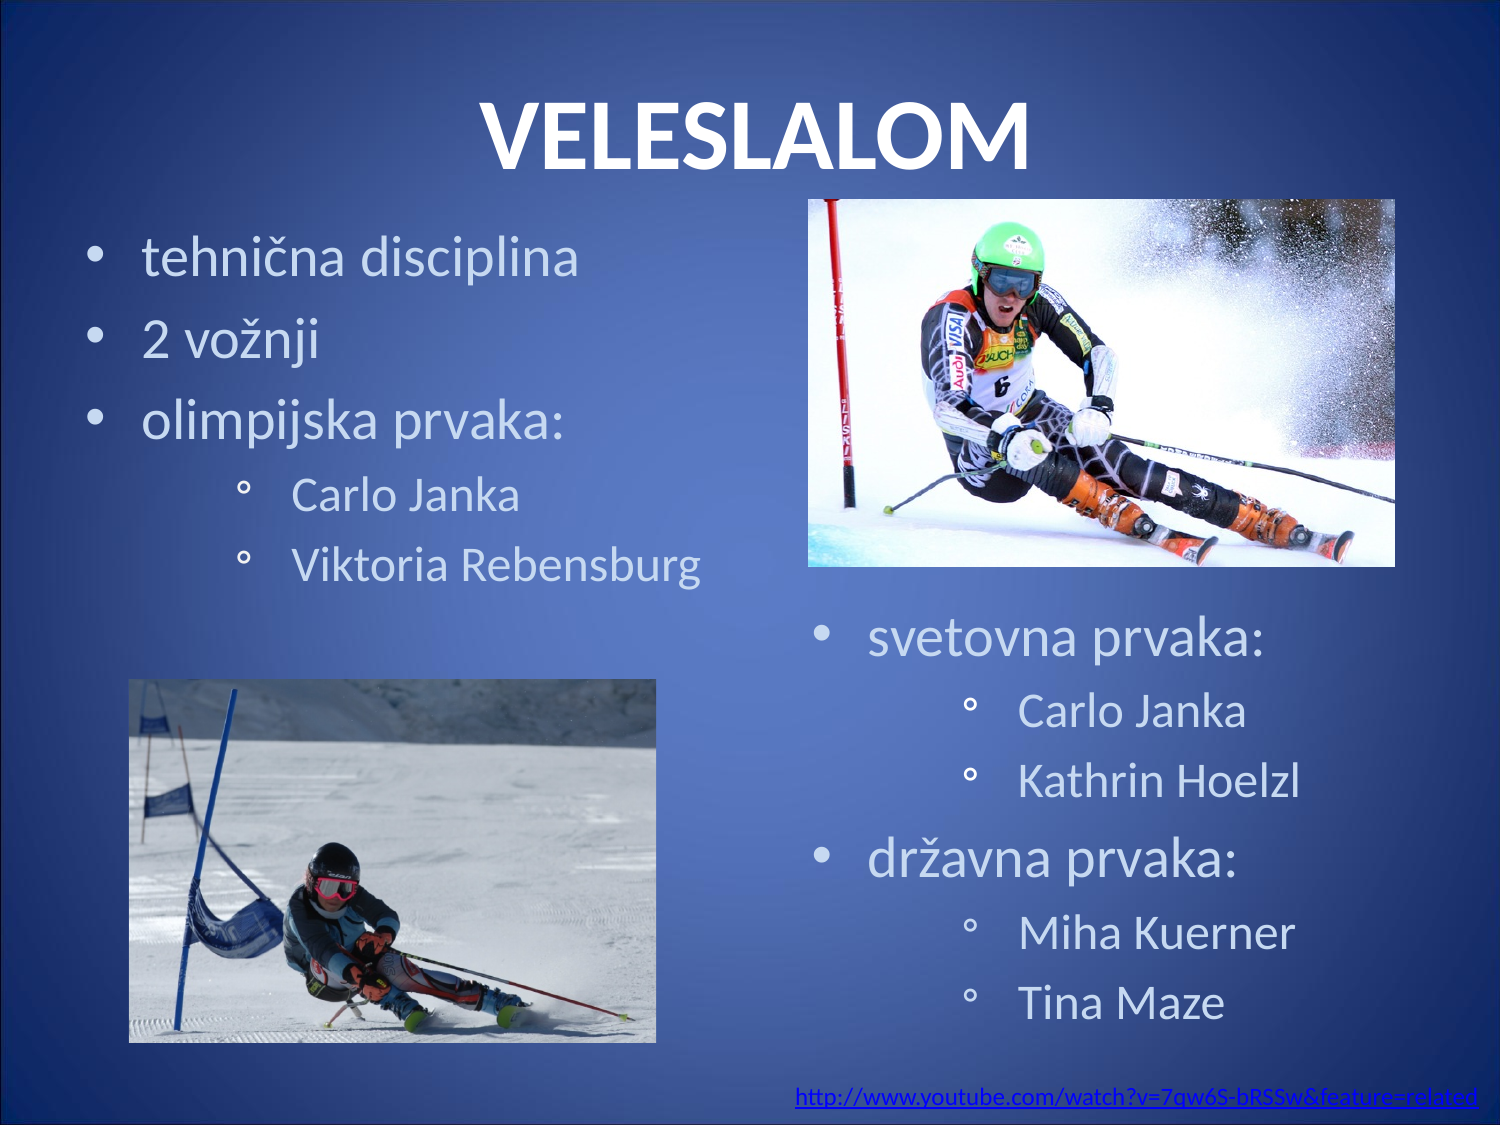

# VELESLALOM
tehnična disciplina
2 vožnji
olimpijska prvaka:
Carlo Janka
Viktoria Rebensburg
svetovna prvaka:
Carlo Janka
Kathrin Hoelzl
državna prvaka:
Miha Kuerner
Tina Maze
http://www.youtube.com/watch?v=7qw6S-bRSSw&feature=related